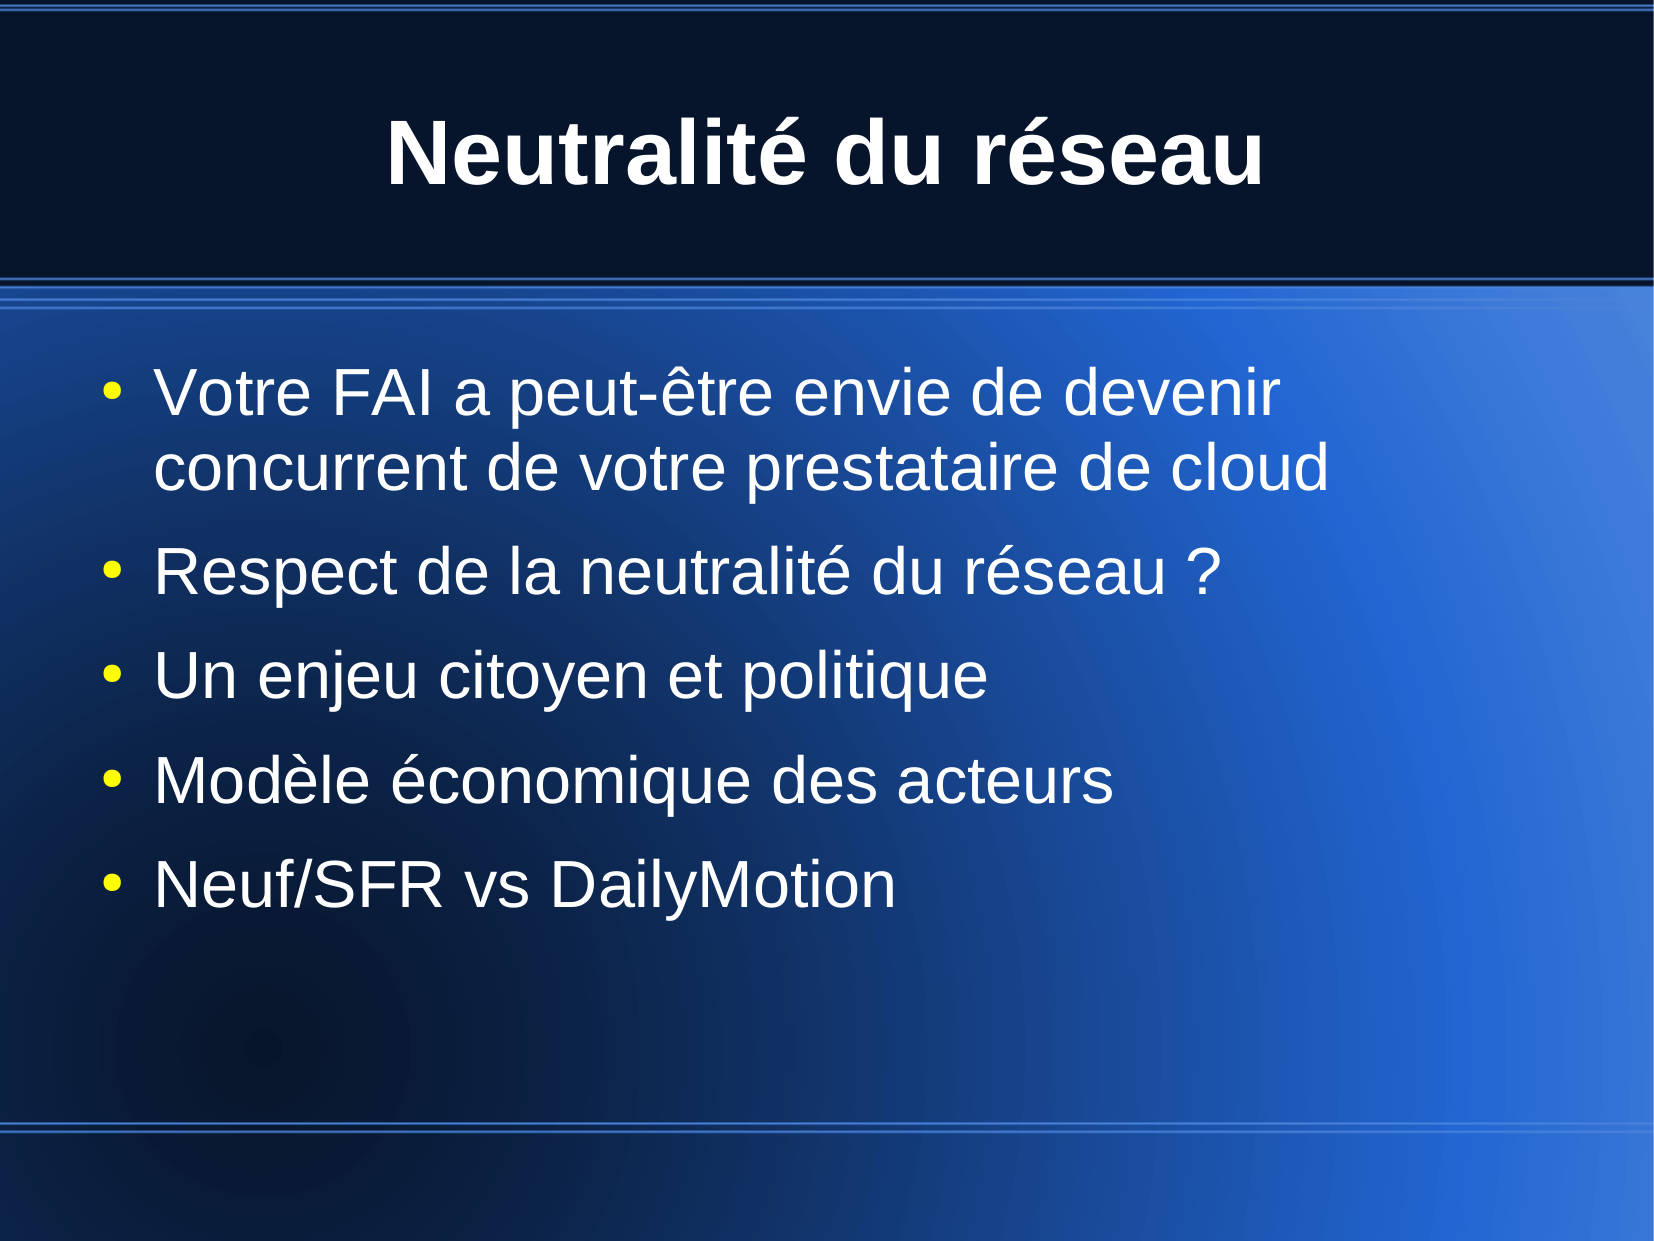

# Neutralité du réseau
Votre FAI a peut-être envie de devenir concurrent de votre prestataire de cloud
Respect de la neutralité du réseau ?
Un enjeu citoyen et politique
Modèle économique des acteurs
Neuf/SFR vs DailyMotion